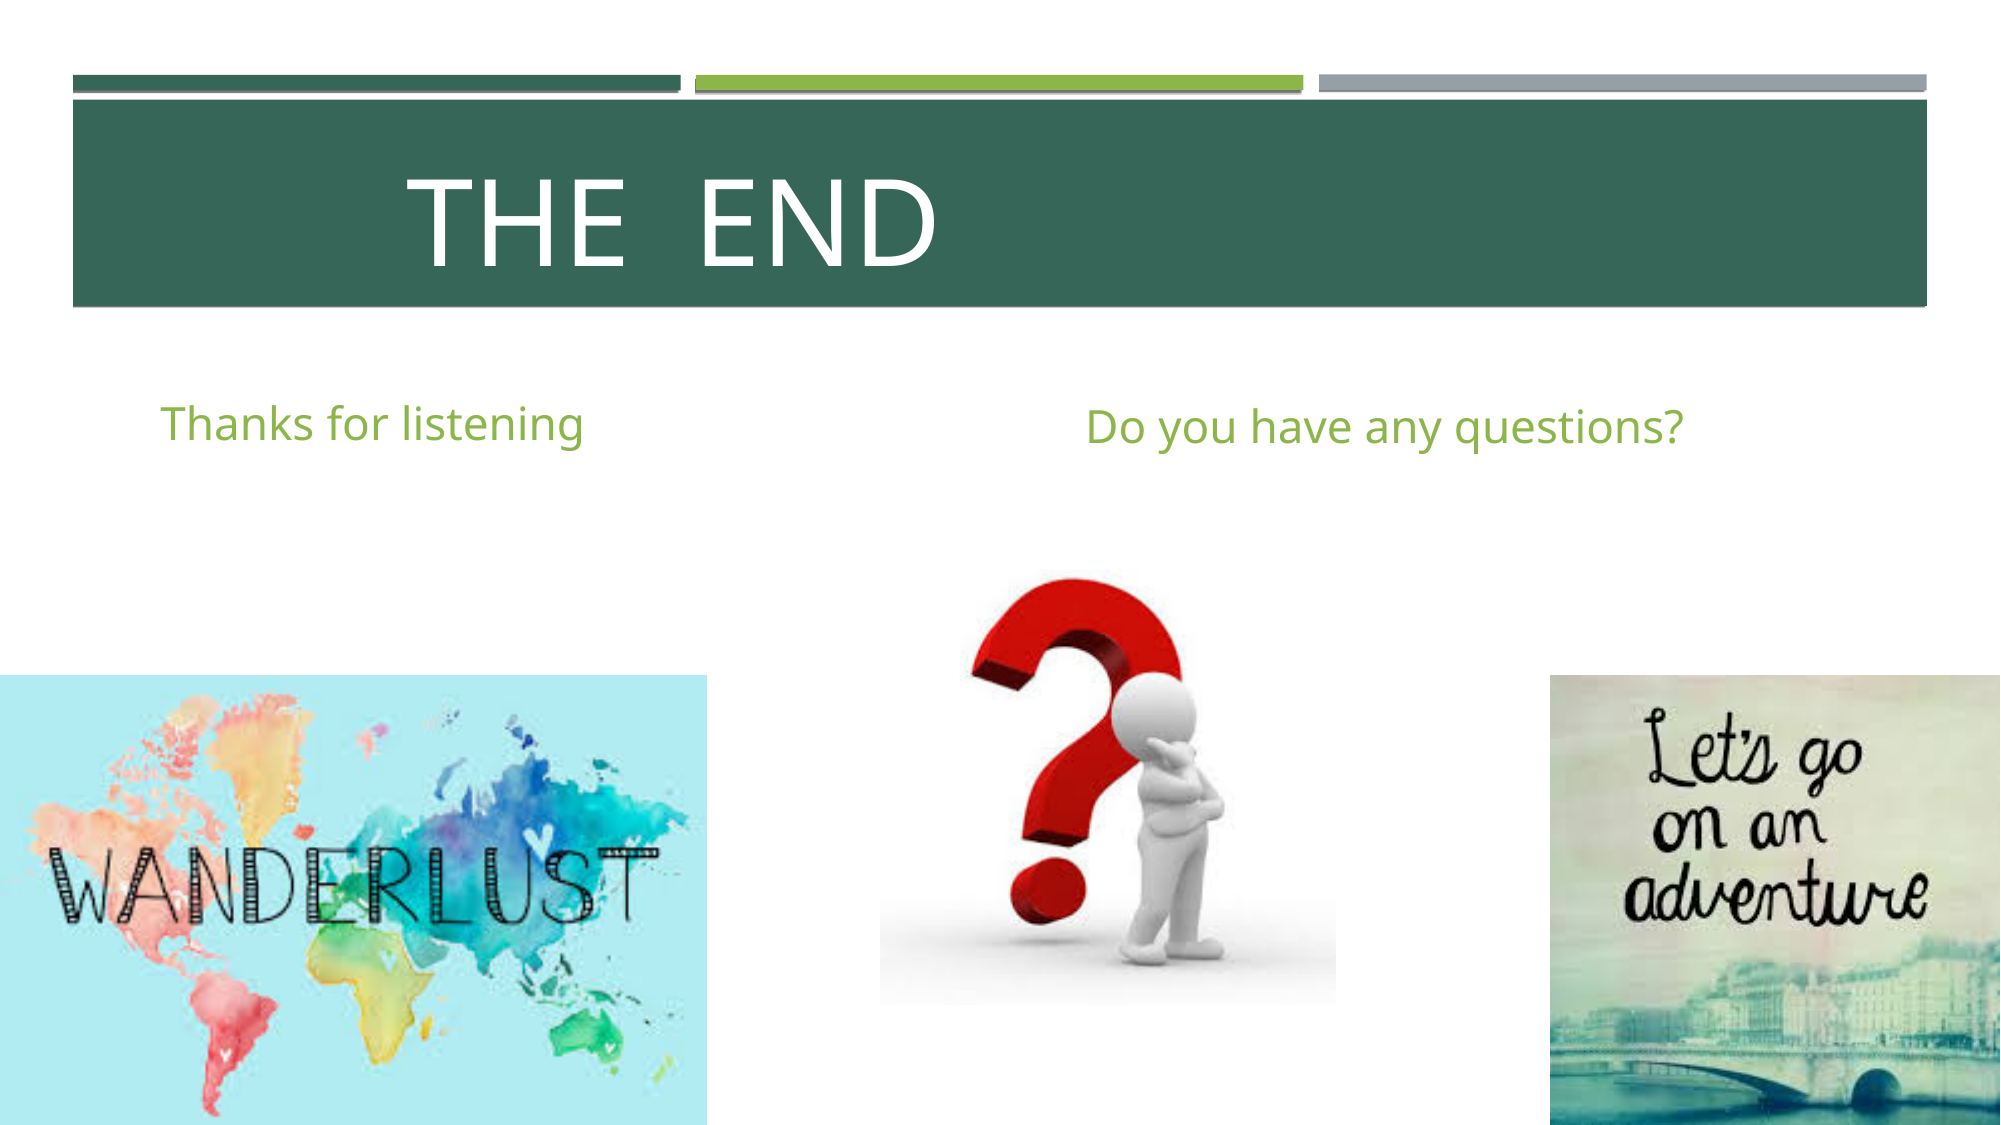

# The end
Thanks for listening
Do you have any questions?